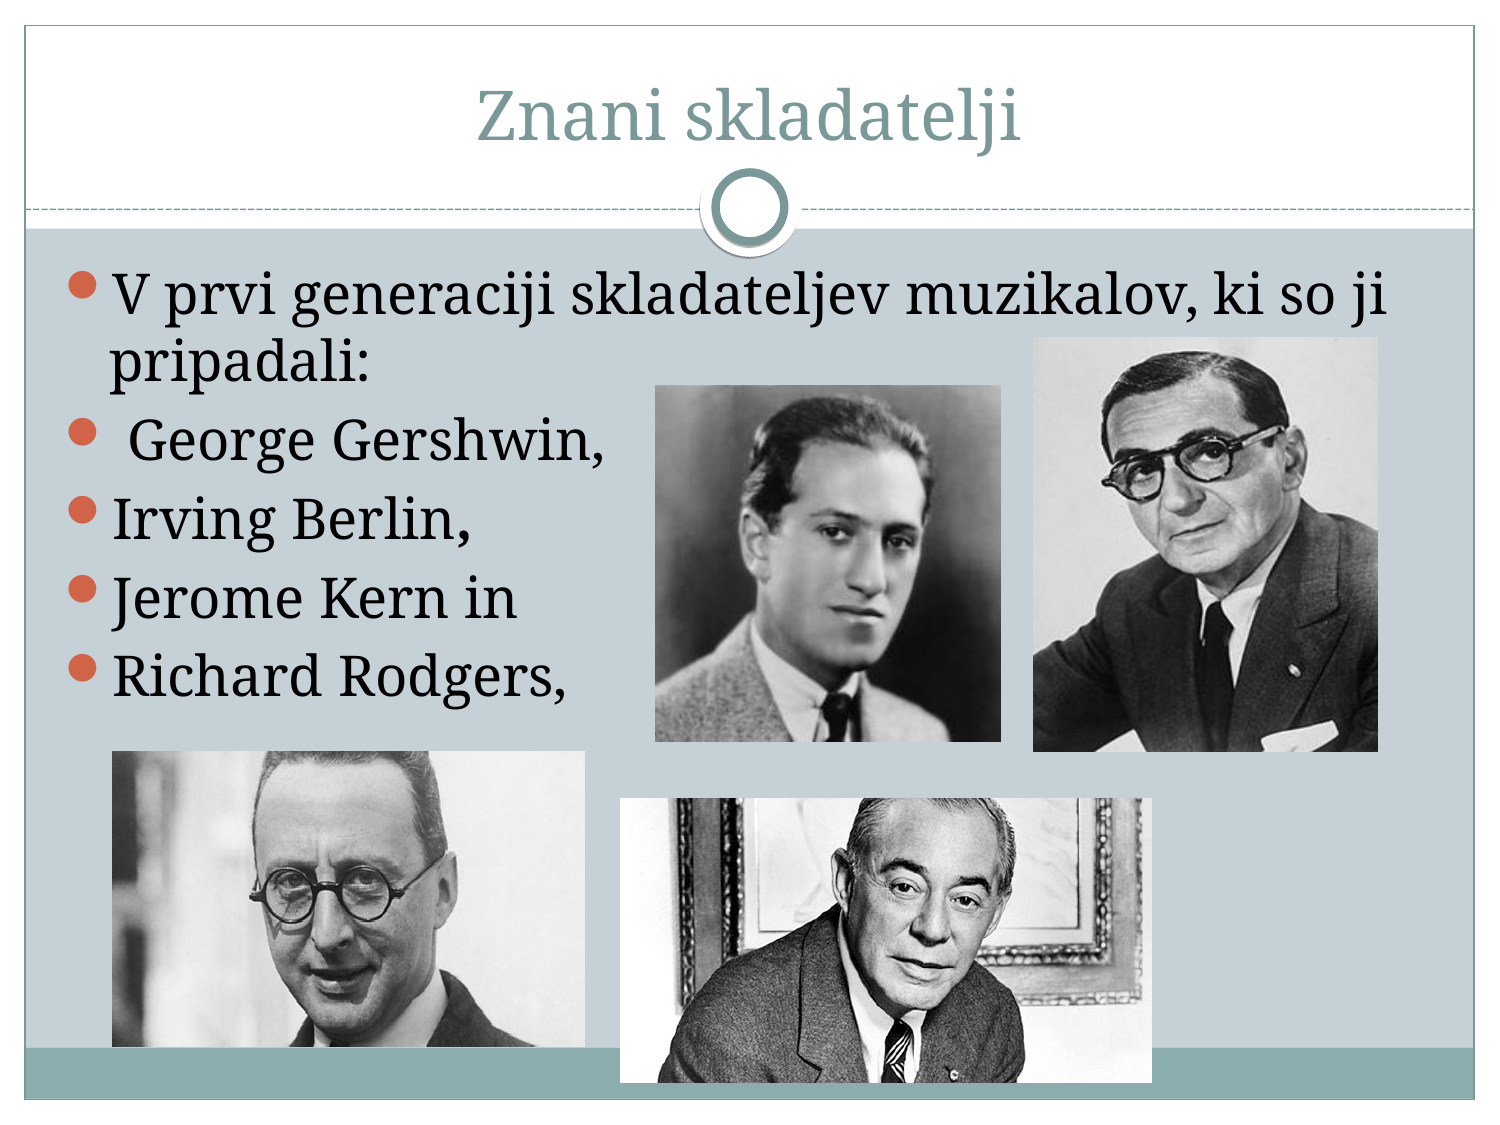

# Znani skladatelji
V prvi generaciji skladateljev muzikalov, ki so ji pripadali:
 George Gershwin,
Irving Berlin,
Jerome Kern in
Richard Rodgers,